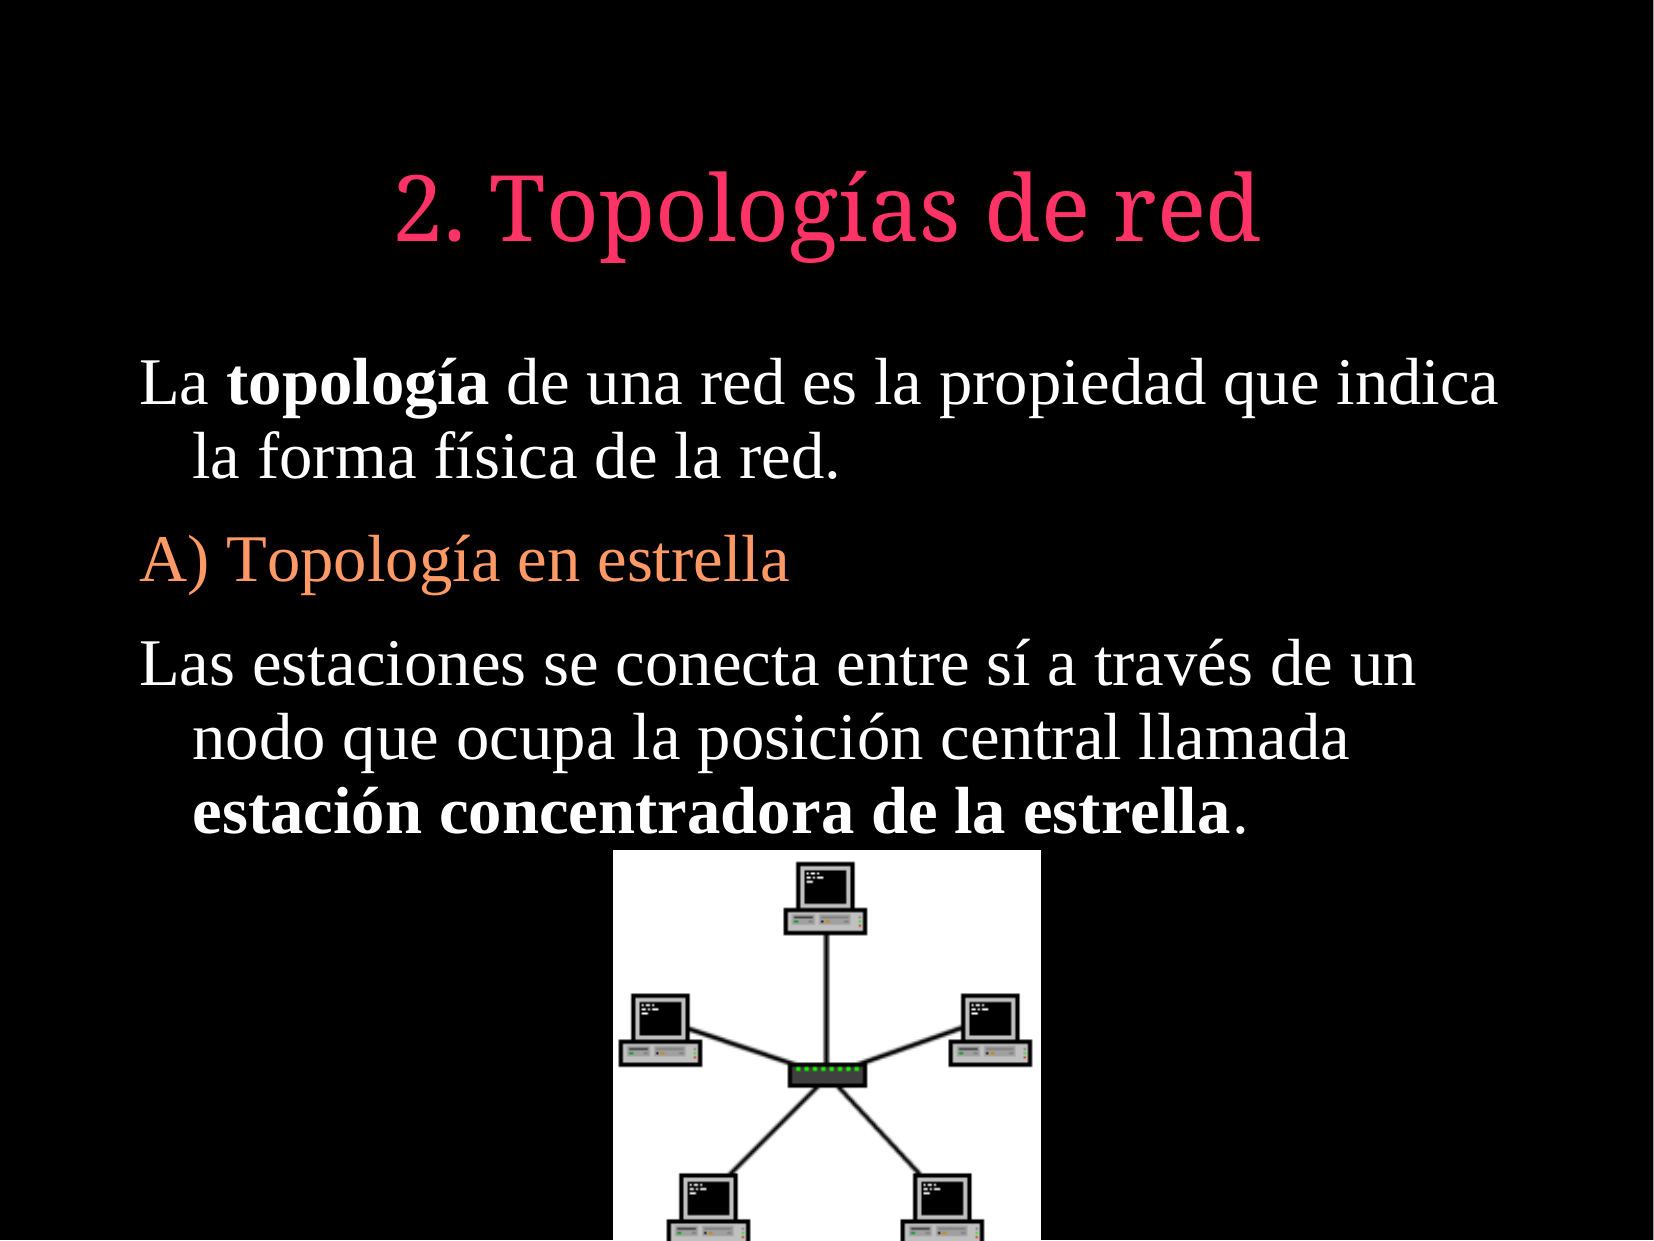

# 2. Topologías de red
La topología de una red es la propiedad que indica la forma física de la red.
A) Topología en estrella
Las estaciones se conecta entre sí a través de un nodo que ocupa la posición central llamada estación concentradora de la estrella.